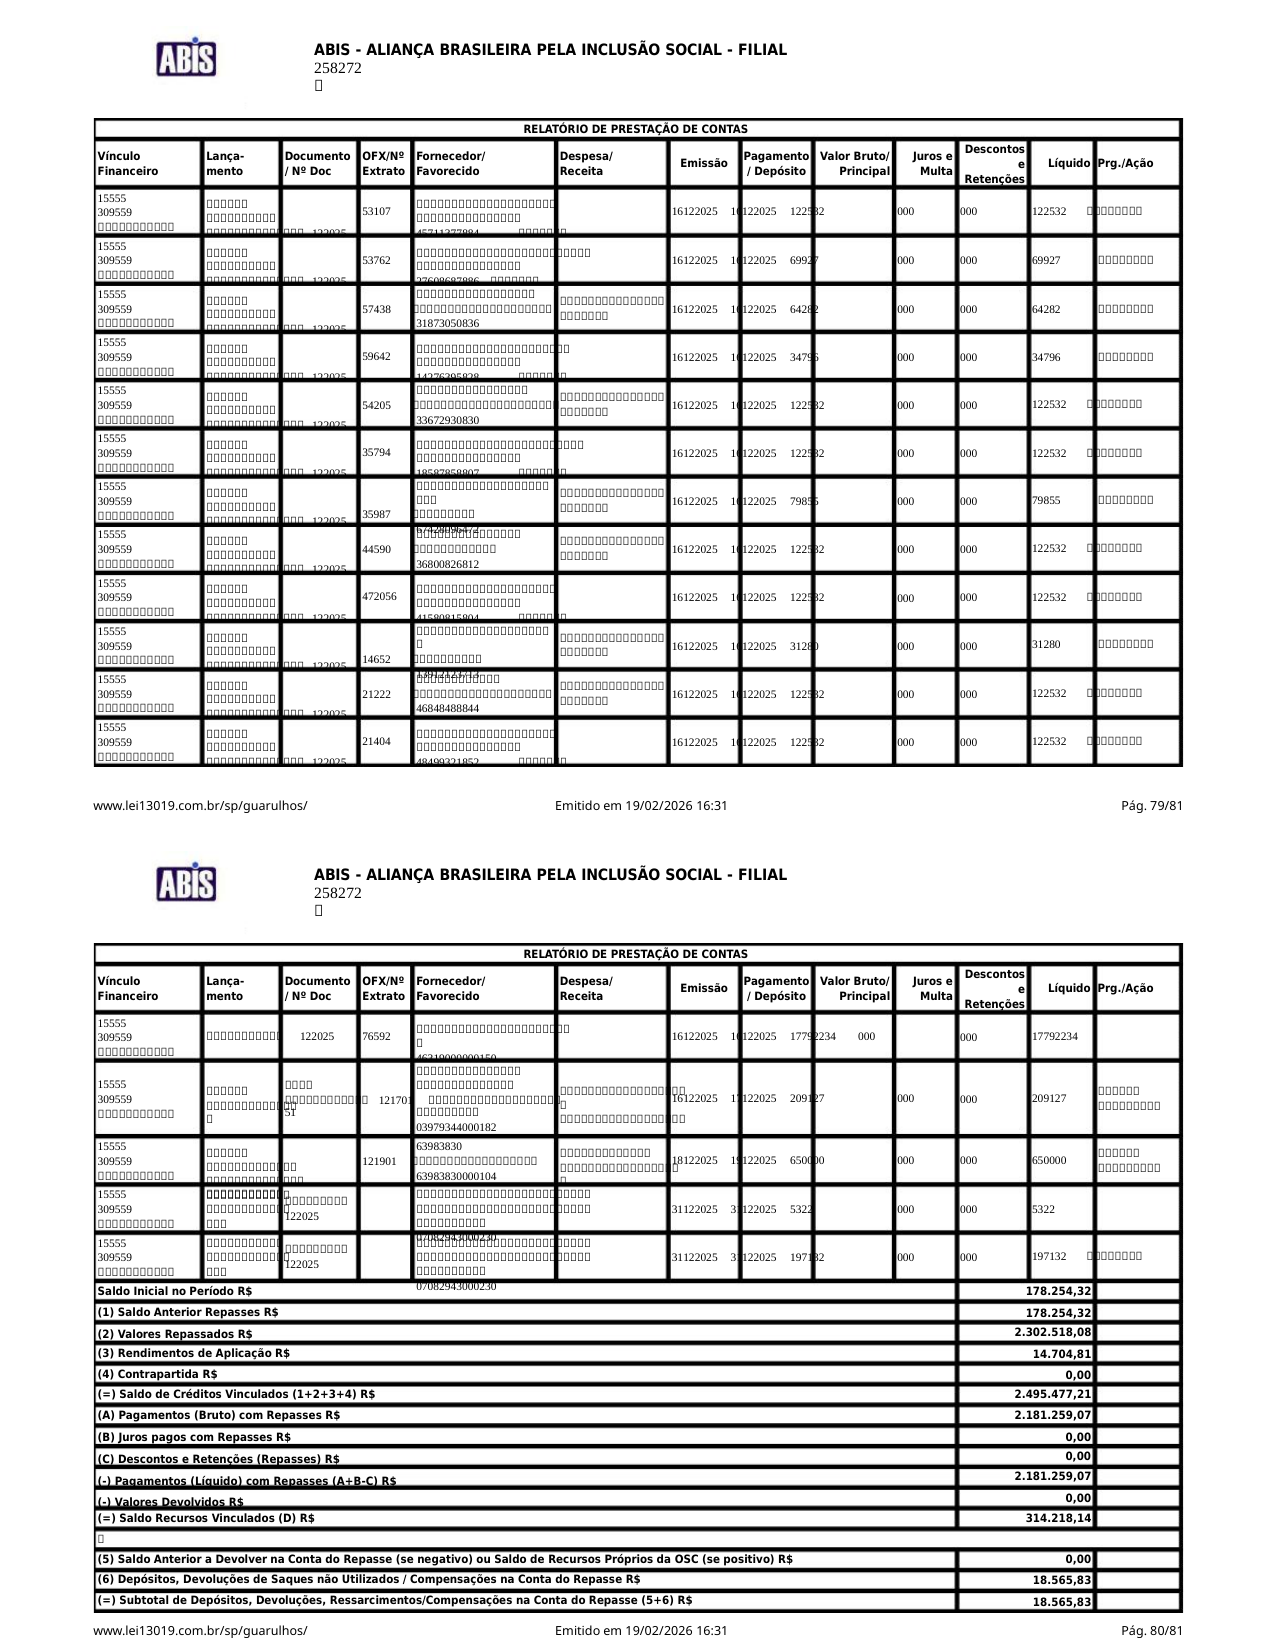

ABIS - ALIANÇA BRASILEIRA PELA INCLUSÃO SOCIAL - FILIAL


RELATÓRIO DE PRESTAÇÃO DE CONTAS
Descontos
e
Retenções
Vínculo
Financeiro
Lança-
mento
Documento
/ Nº Doc
OFX/Nº
Extrato
Fornecedor/
Favorecido
Despesa/
Receita
Pagamento
/ Depósito
Valor Bruto/
Principal
Juros e
Multa
Emissão
Líquido Prg./Ação



 
 
 
 


  
  
  
  
  
  
  
  
  
  
  
  













 



 
 
 
 





















 

 
 





 
 
 
 





 

 
 


 
 



 
 
 
 





 

 
 








 

 
 


 
 



 
 
 
 





 

 
 








 

 
 


 
 



 
 
 
 

www.lei13019.com.br/sp/guarulhos/
Emitido em 19/02/2026 16:31
Pág. 79/81
ABIS - ALIANÇA BRASILEIRA PELA INCLUSÃO SOCIAL - FILIAL


RELATÓRIO DE PRESTAÇÃO DE CONTAS
Descontos
e
Retenções
Vínculo
Financeiro
Lança-
mento
Documento
/ Nº Doc
OFX/Nº
Extrato
Fornecedor/
Favorecido
Despesa/
Receita
Pagamento
/ Depósito
Valor Bruto/
Principal
Juros e
Multa
Emissão
Líquido Prg./Ação





 


   





  









  









 

 
 




  
  
  















 










 



 
Saldo Inicial no Período R$
(1) Saldo Anterior Repasses R$
(2) Valores Repassados R$
178.254,32
178.254,32
2.302.518,08
14.704,81
0,00
(3) Rendimentos de Aplicação R$
(4) Contrapartida R$
(=) Saldo de Créditos Vinculados (1+2+3+4) R$
(A) Pagamentos (Bruto) com Repasses R$
(B) Juros pagos com Repasses R$
(C) Descontos e Retenções (Repasses) R$
(-) Pagamentos (Líquido) com Repasses (A+B-C) R$
(-) Valores Devolvidos R$
2.495.477,21
2.181.259,07
0,00
0,00
2.181.259,07
0,00
(=) Saldo Recursos Vinculados (D) R$

314.218,14
(5) Saldo Anterior a Devolver na Conta do Repasse (se negativo) ou Saldo de Recursos Próprios da OSC (se positivo) R$
0,00
18.565,83
18.565,83
(6) Depósitos, Devoluções de Saques não Utilizados / Compensações na Conta do Repasse R$
(=) Subtotal de Depósitos, Devoluções, Ressarcimentos/Compensações na Conta do Repasse (5+6) R$
www.lei13019.com.br/sp/guarulhos/
Emitido em 19/02/2026 16:31
Pág. 80/81